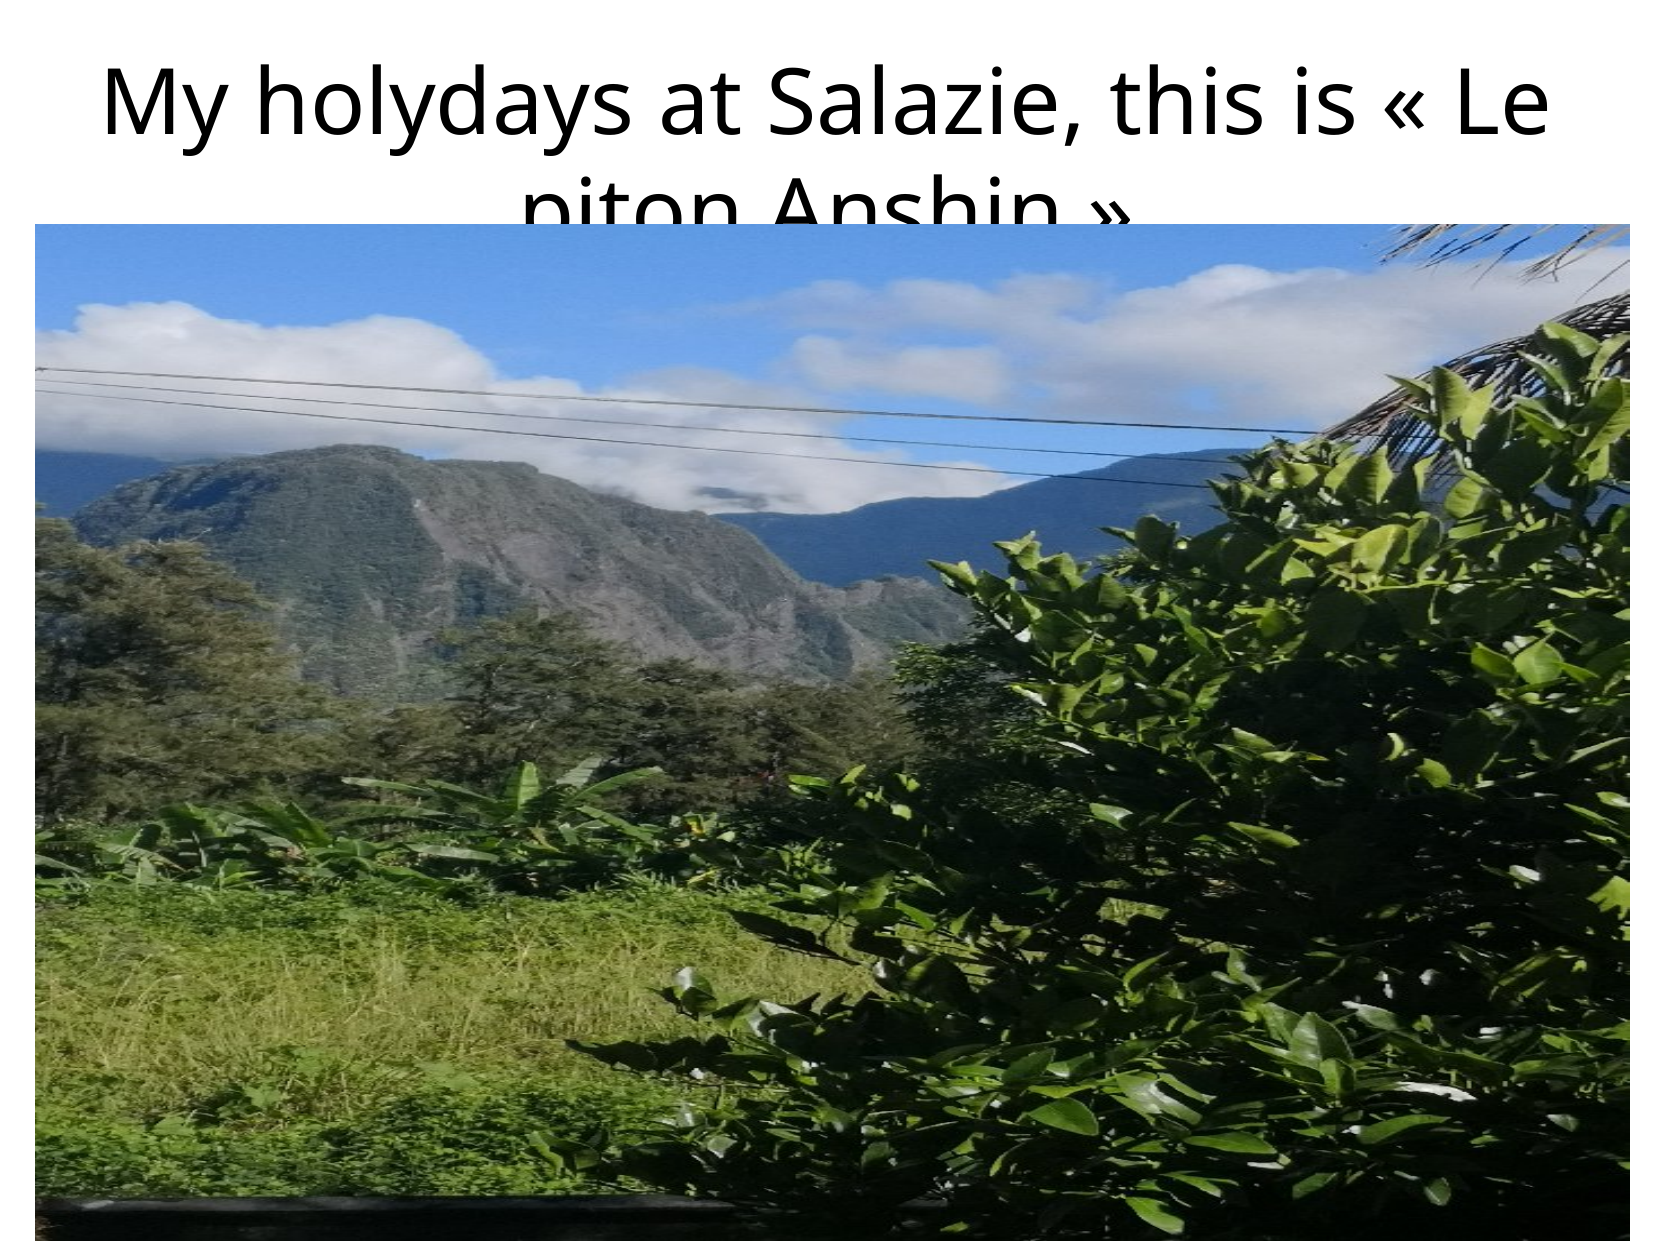

# My holydays at Salazie, this is « Le piton Anshin »